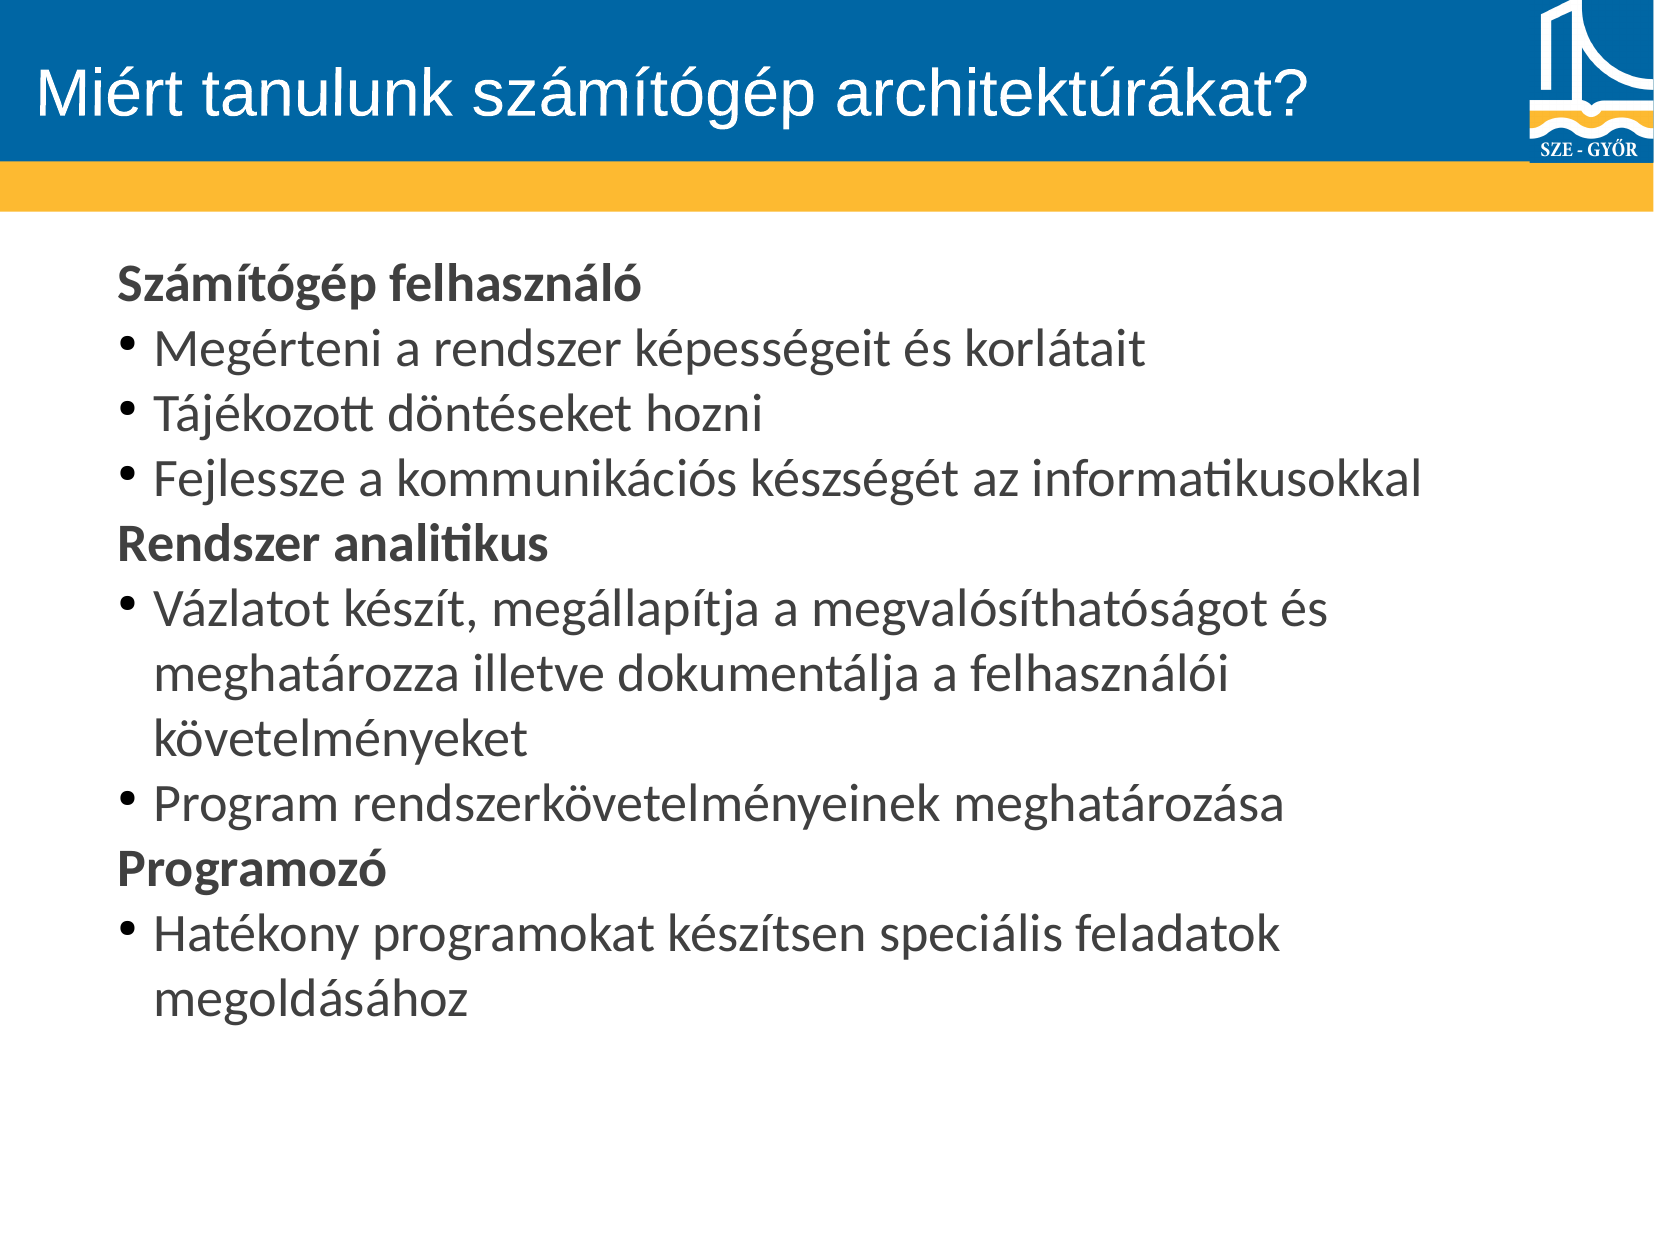

Miért tanulunk számítógép architektúrákat?
Számítógép felhasználó
Megérteni a rendszer képességeit és korlátait
Tájékozott döntéseket hozni
Fejlessze a kommunikációs készségét az informatikusokkal
Rendszer analitikus
Vázlatot készít, megállapítja a megvalósíthatóságot és meghatározza illetve dokumentálja a felhasználói követelményeket
Program rendszerkövetelményeinek meghatározása
Programozó
Hatékony programokat készítsen speciális feladatok megoldásához